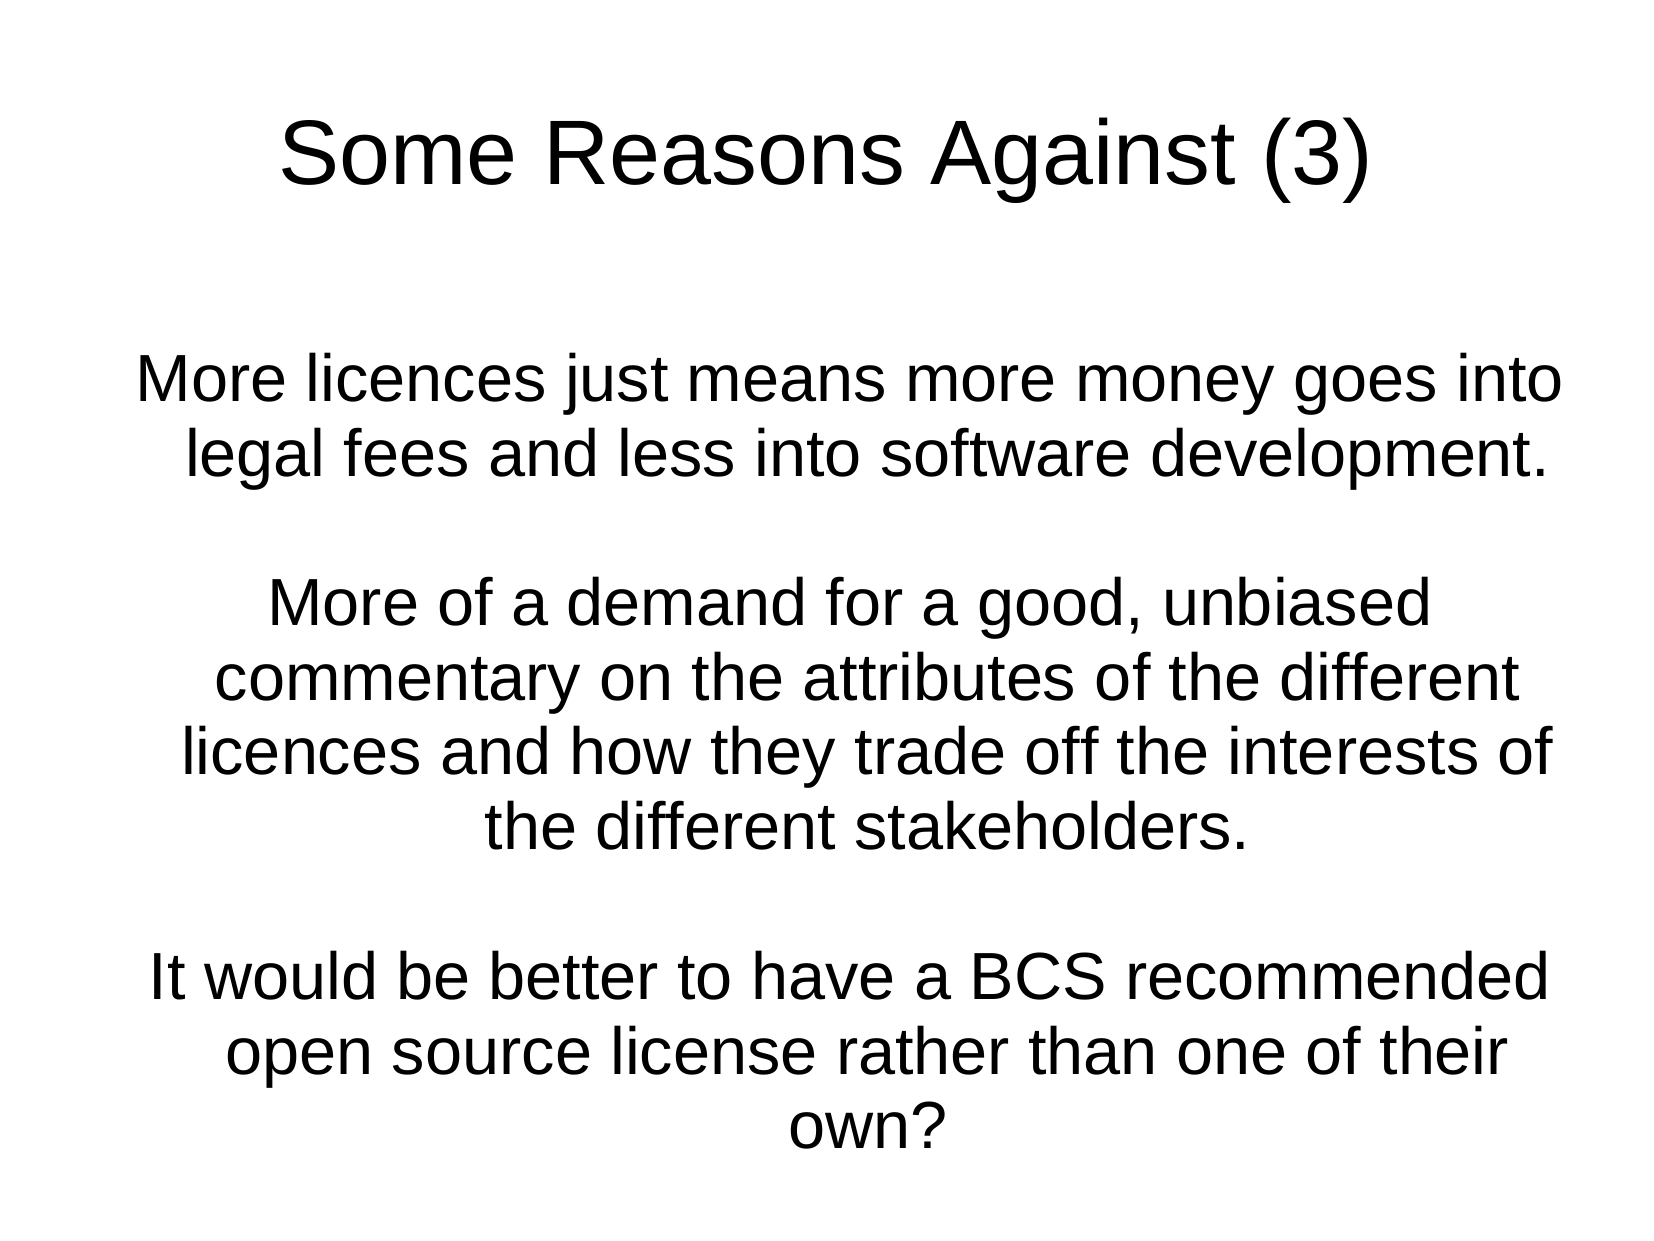

# Some Reasons Against (3)
More licences just means more money goes into legal fees and less into software development.
More of a demand for a good, unbiased commentary on the attributes of the different licences and how they trade off the interests of the different stakeholders.
It would be better to have a BCS recommended open source license rather than one of their own?